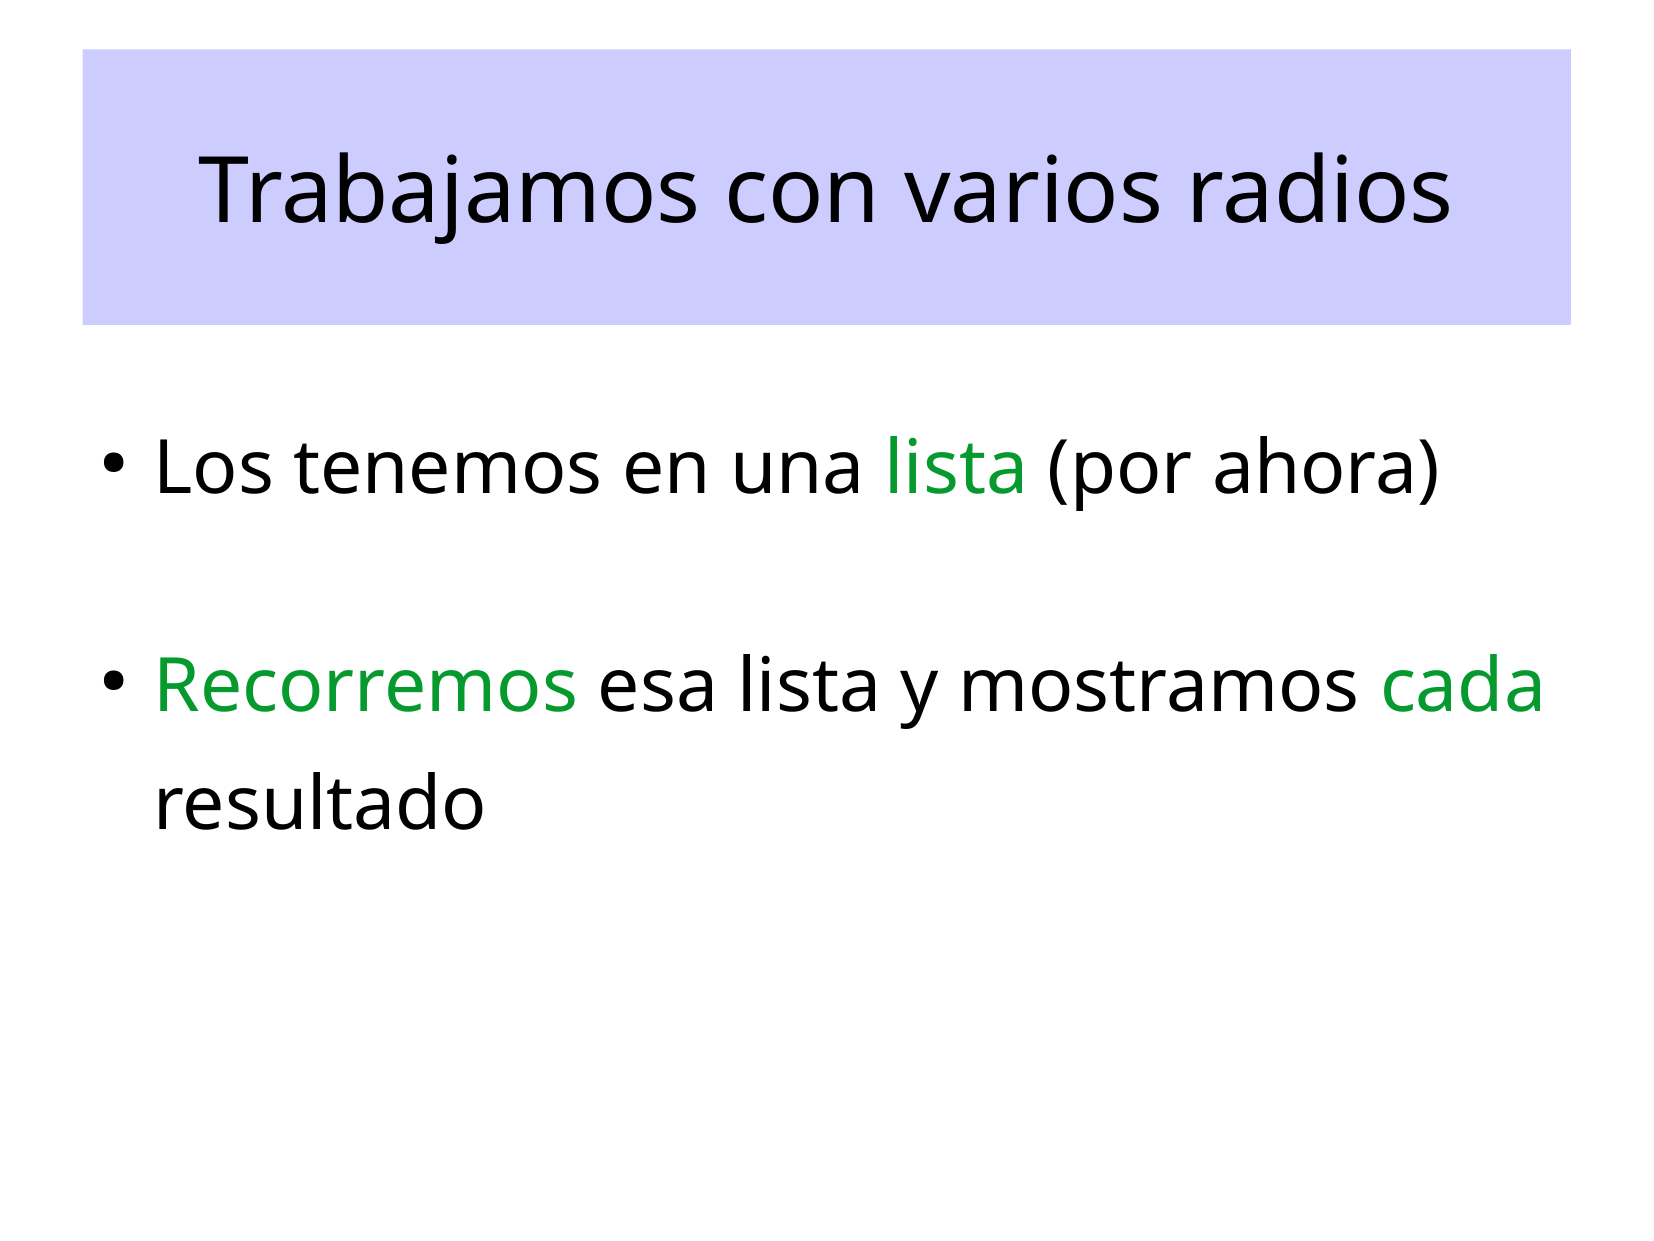

# Trabajamos con varios radios
Los tenemos en una lista (por ahora)
Recorremos esa lista y mostramos cada resultado